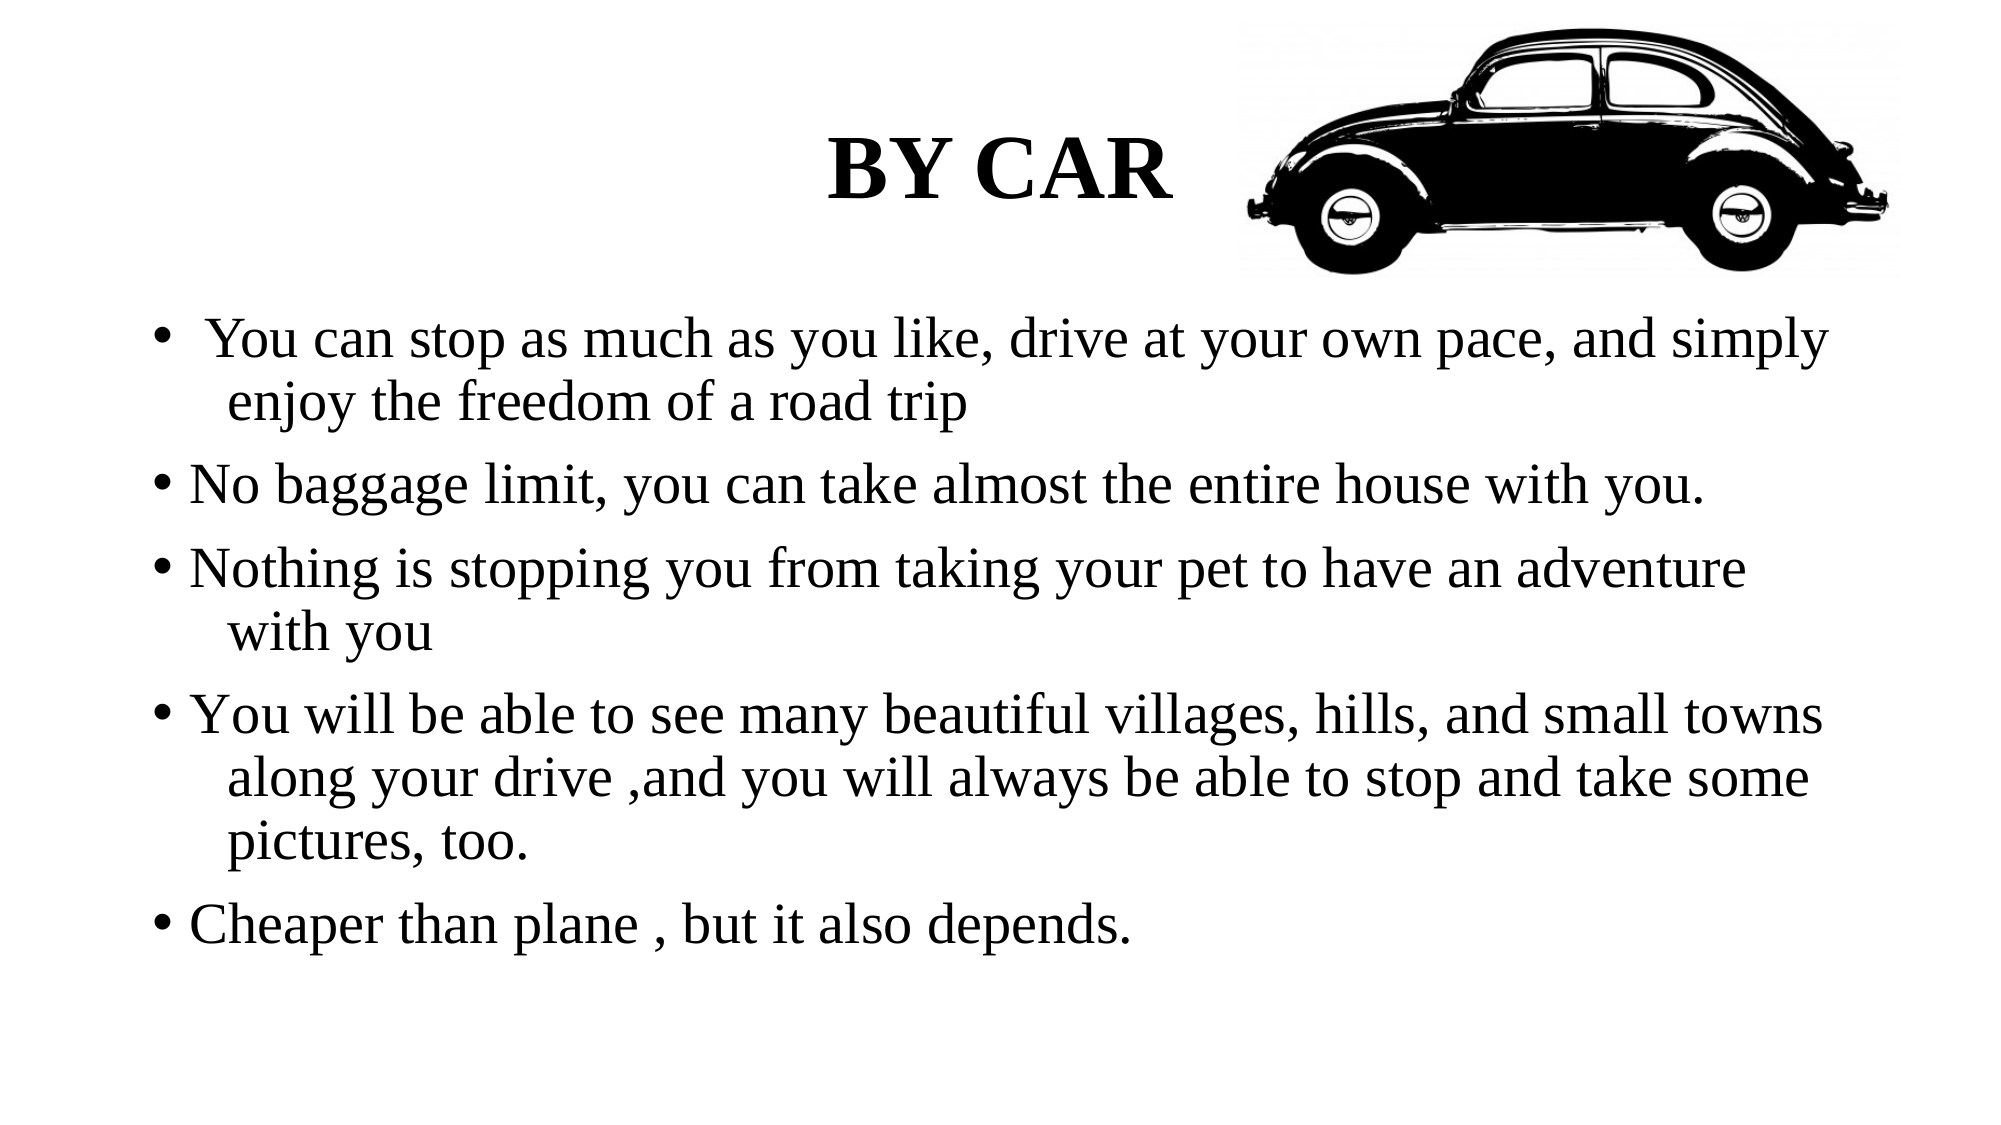

# BY CAR
 You can stop as much as you like, drive at your own pace, and simply enjoy the freedom of a road trip
No baggage limit, you can take almost the entire house with you.
Nothing is stopping you from taking your pet to have an adventure with you
You will be able to see many beautiful villages, hills, and small towns along your drive ,and you will always be able to stop and take some pictures, too.
Cheaper than plane , but it also depends.